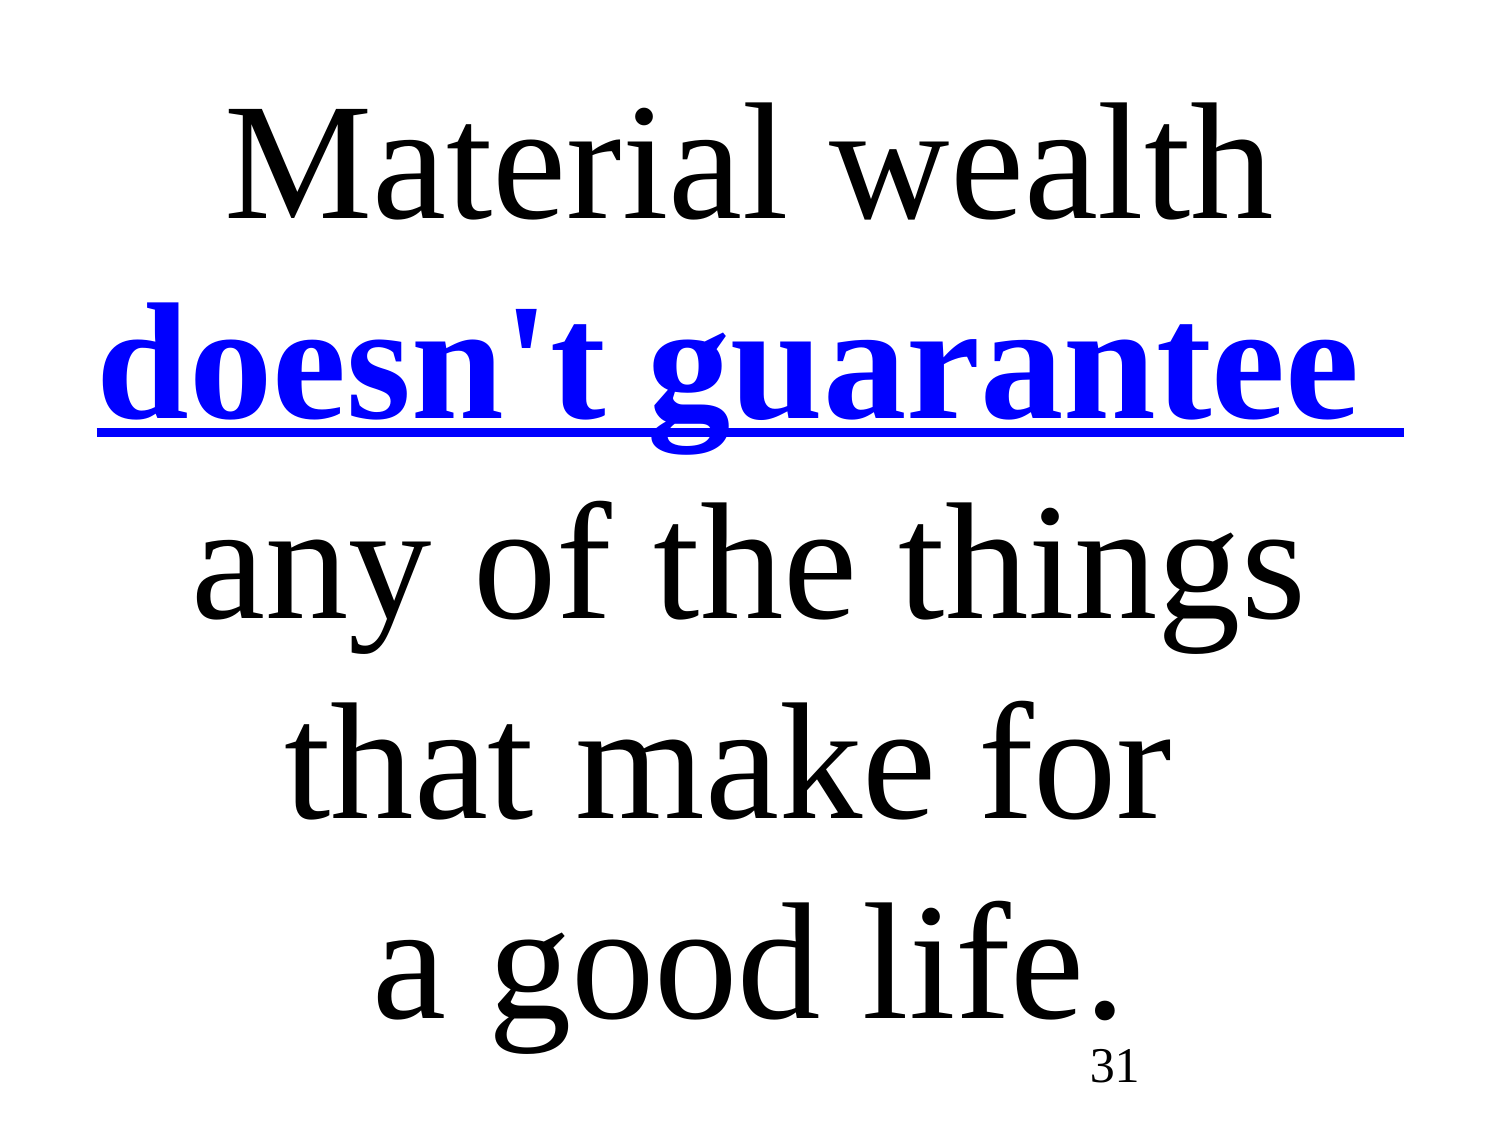

Material wealth doesn't guarantee any of the things that make for
a good life.
31